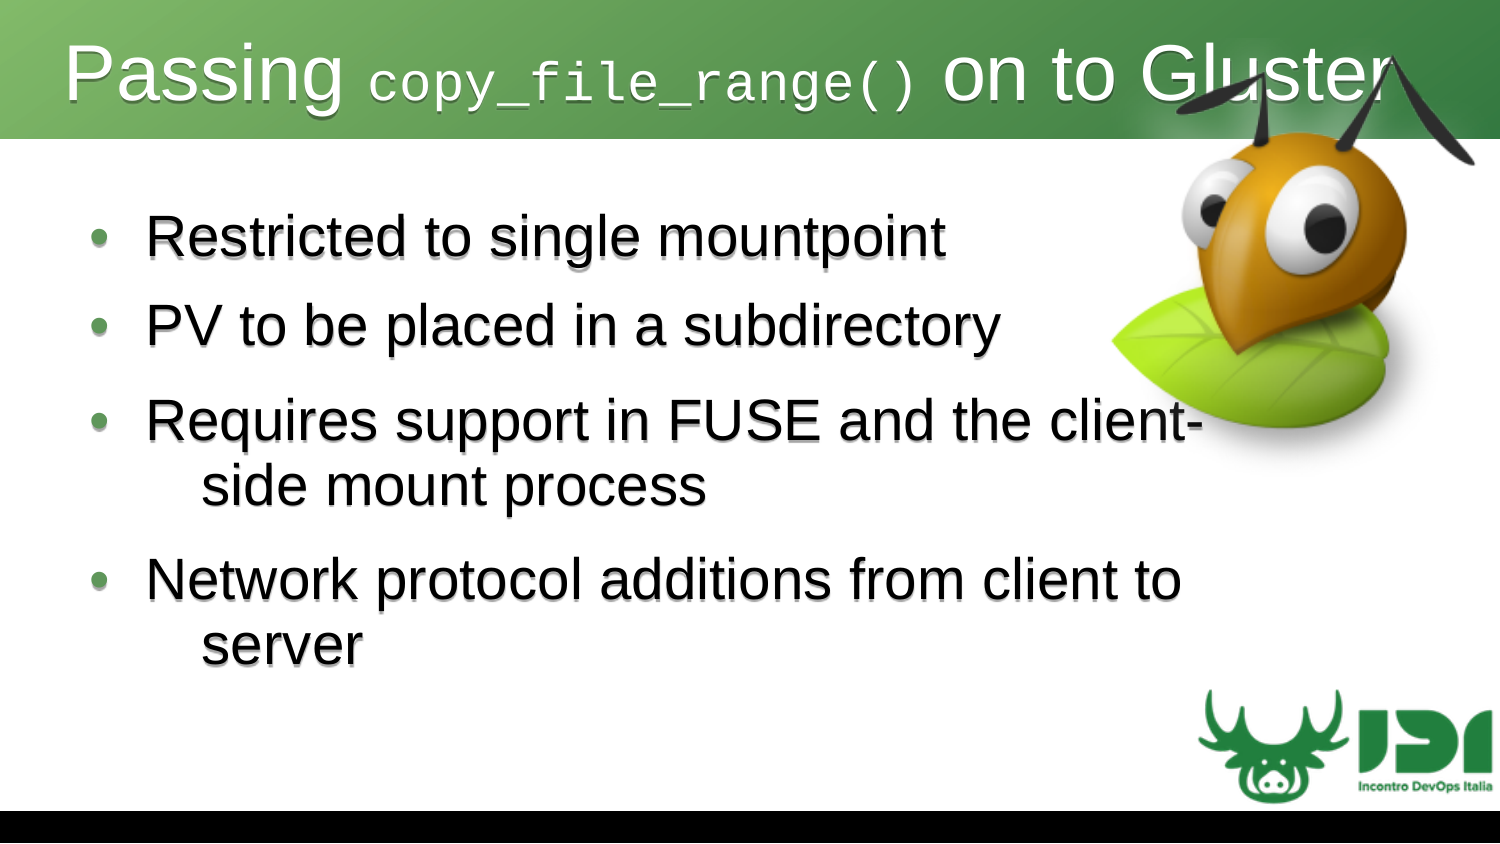

# Passing copy_file_range() on to Gluster
Restricted to single mountpoint
PV to be placed in a subdirectory
Requires support in FUSE and the client-side mount process
Network protocol additions from client to server